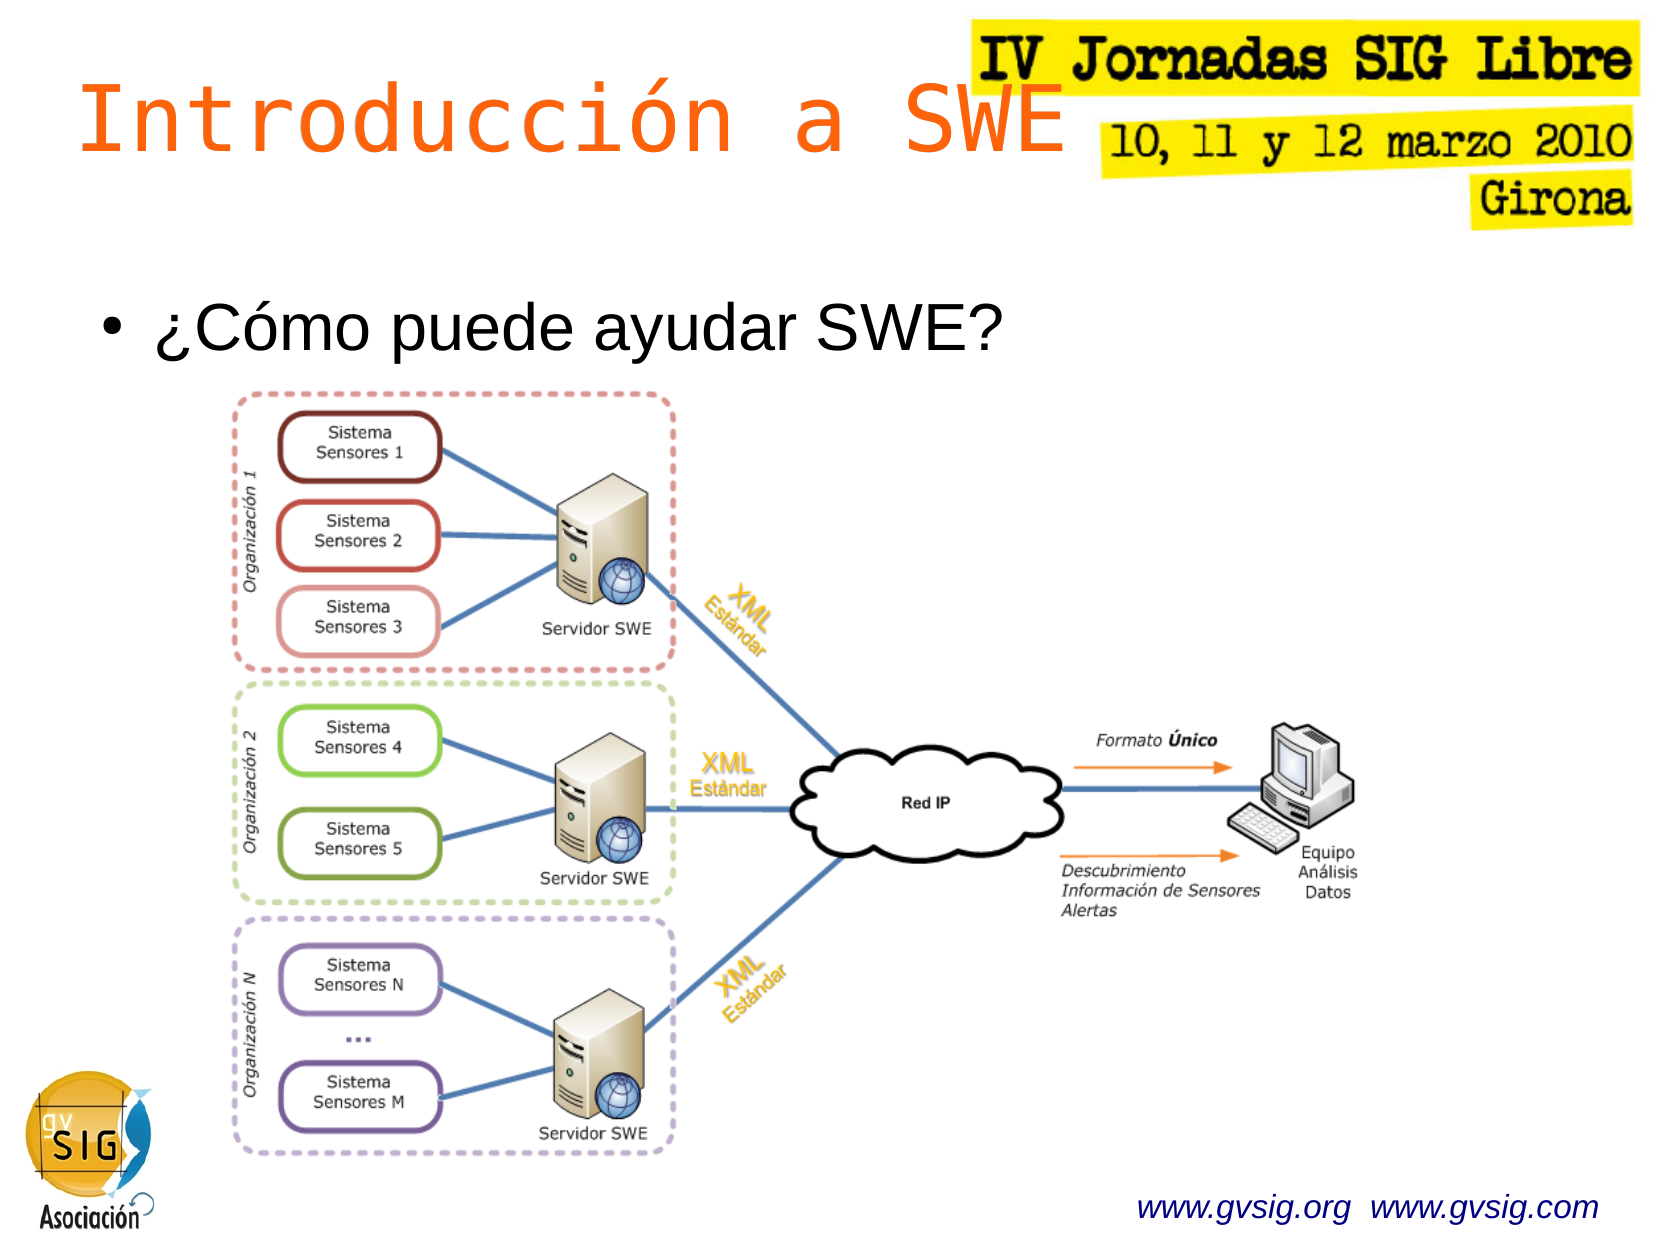

Introducción a SWE
# ¿Cómo puede ayudar SWE?